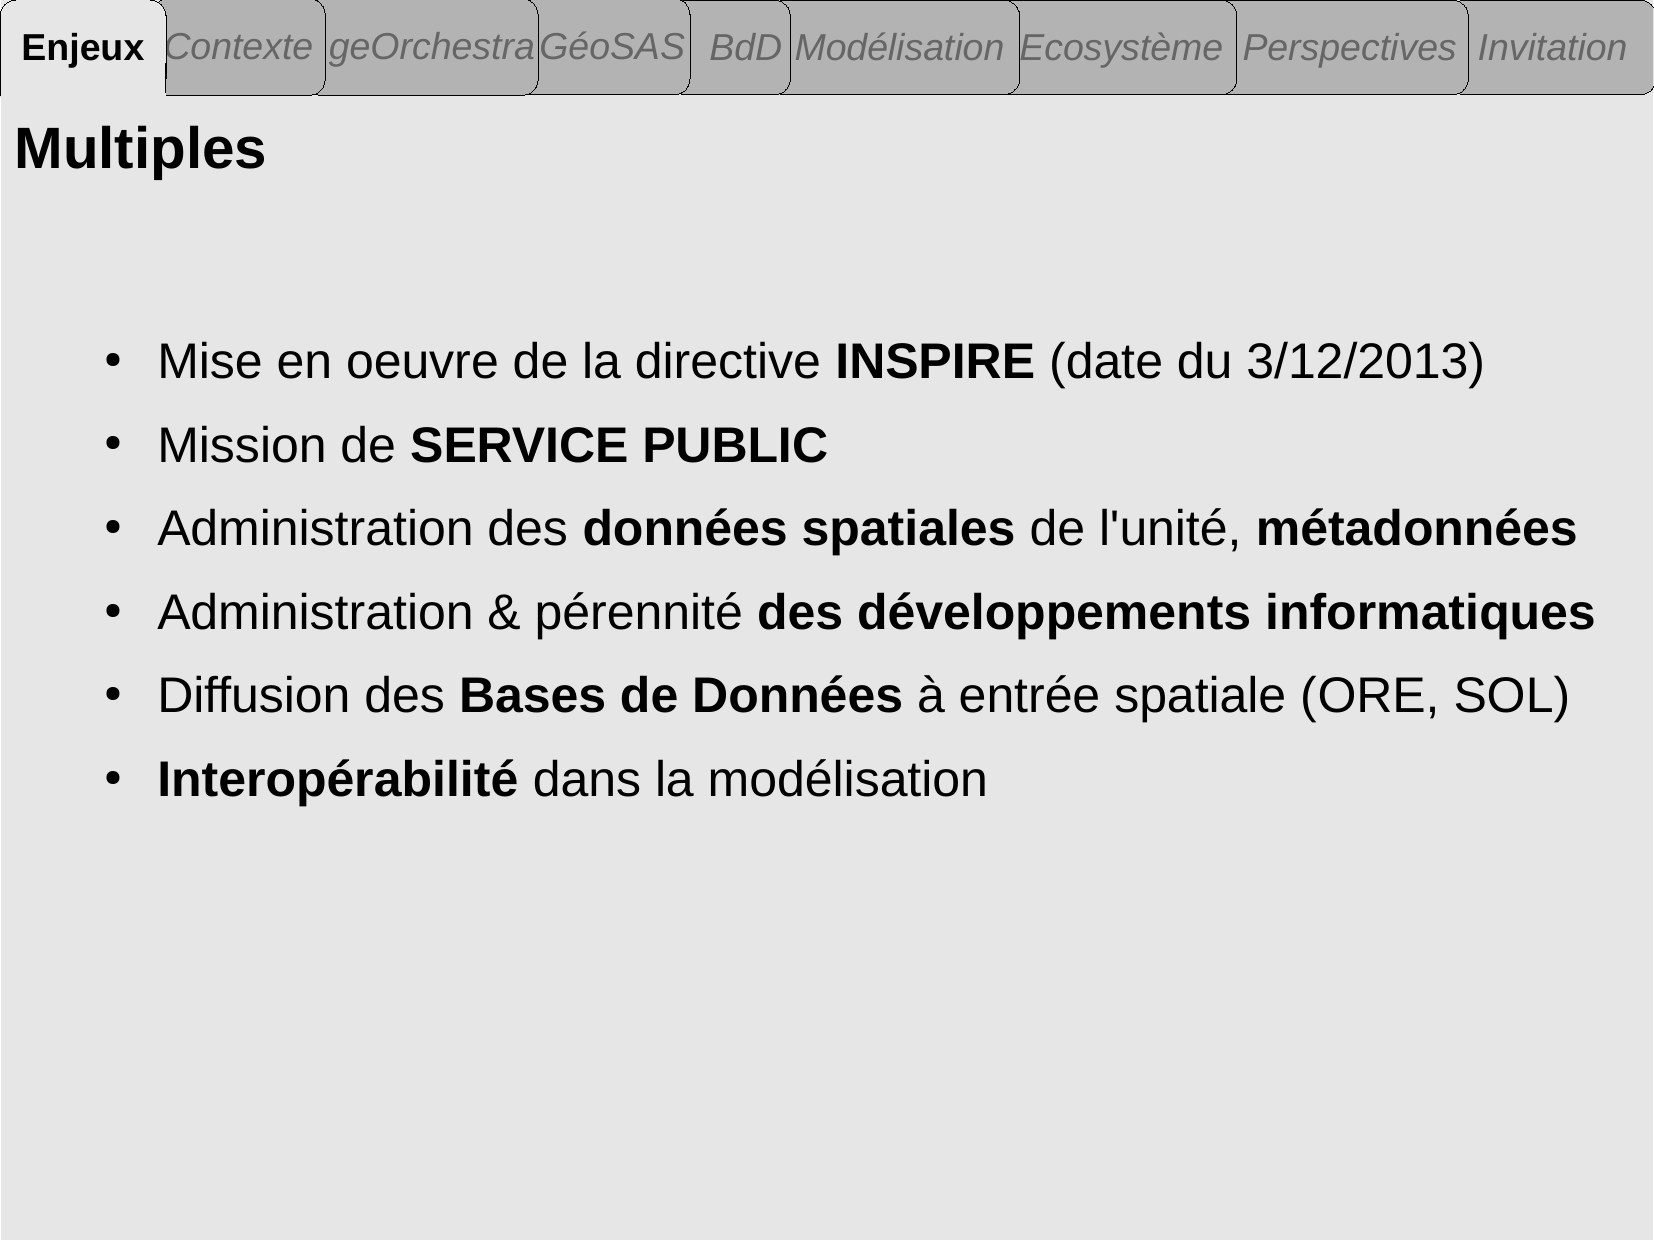

Enjeux
 BdD
 Modélisation
 Ecosystème
 Perspectives
Invitation
Contexte
 geOrchestra
 GéoSAS
Multiples
Mise en oeuvre de la directive INSPIRE (date du 3/12/2013)
Mission de SERVICE PUBLIC
Administration des données spatiales de l'unité, métadonnées
Administration & pérennité des développements informatiques
Diffusion des Bases de Données à entrée spatiale (ORE, SOL)
Interopérabilité dans la modélisation